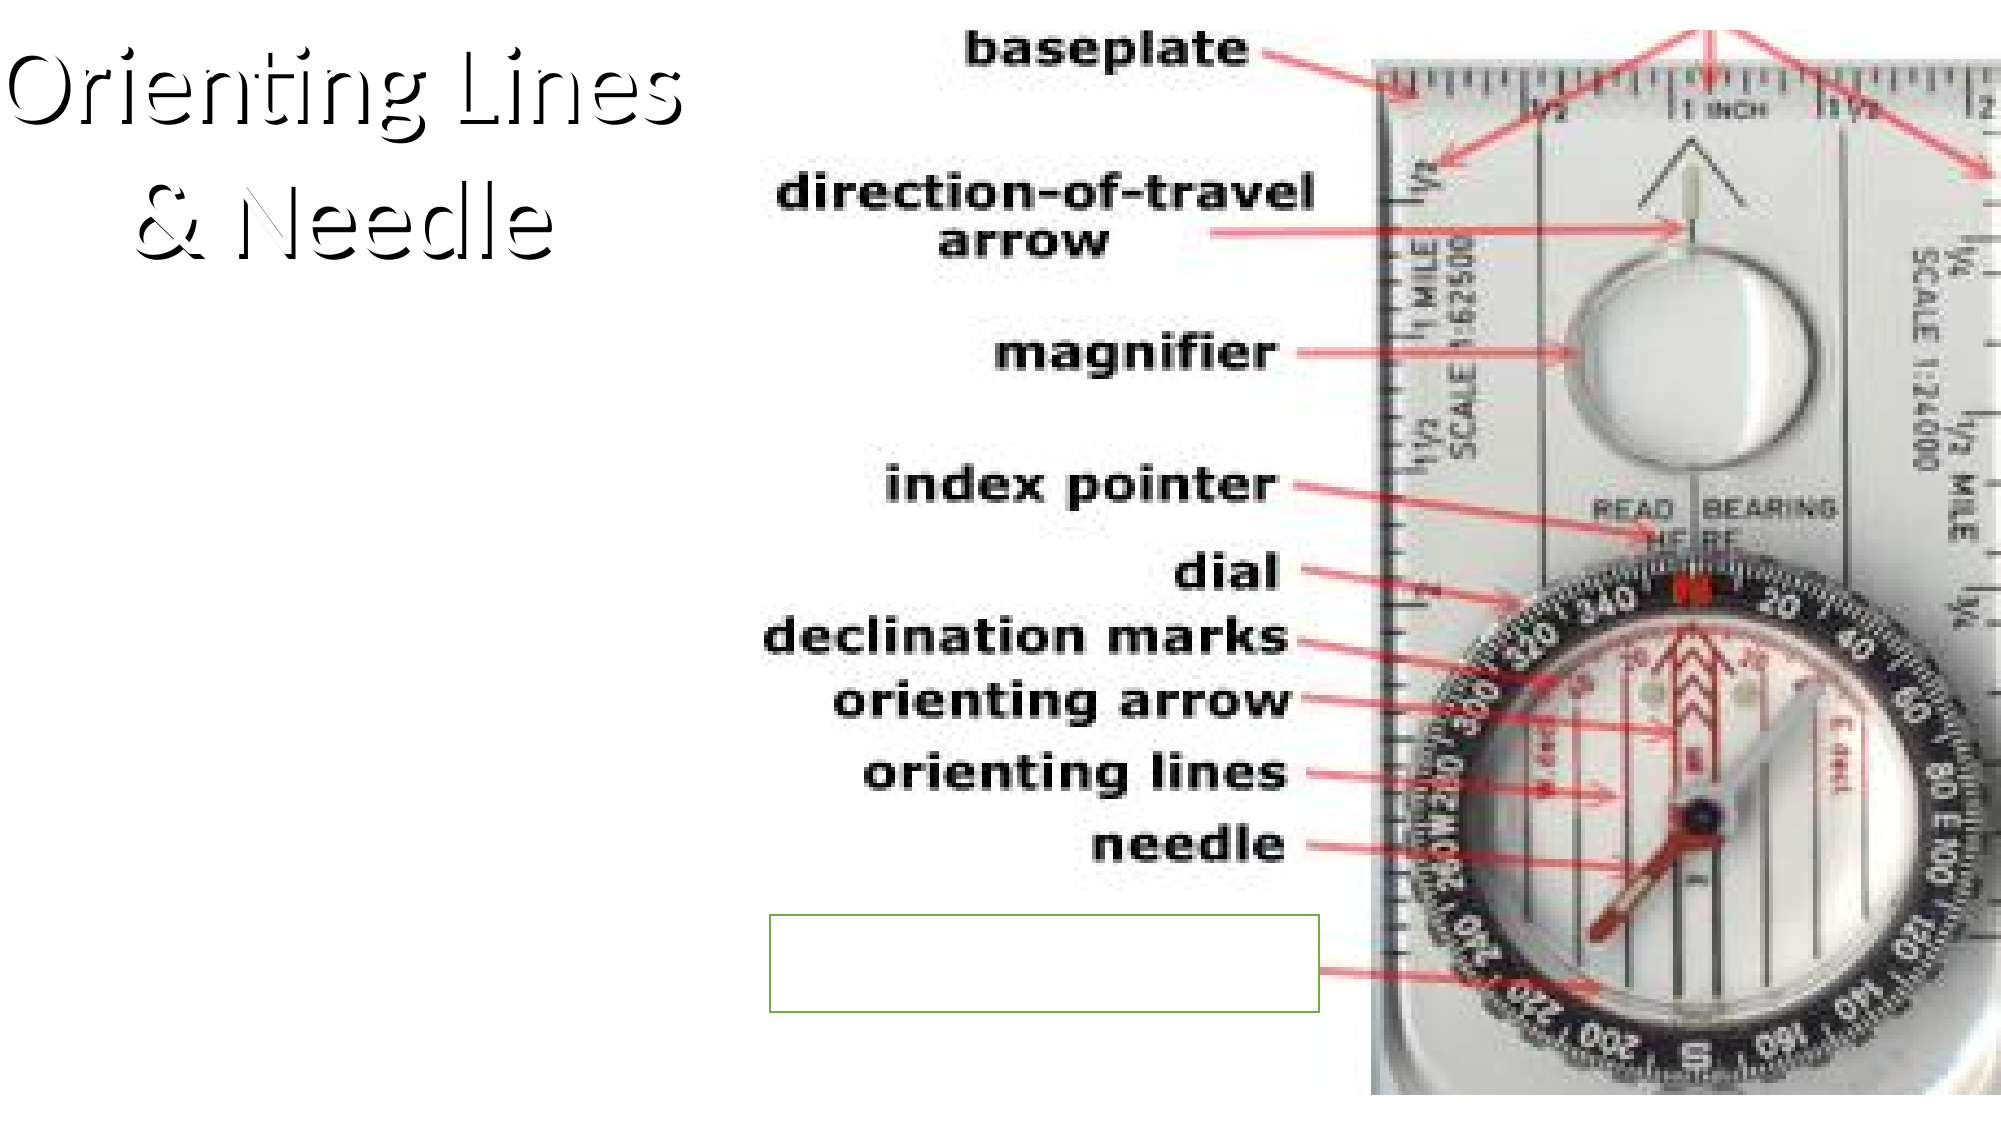

Orienting Lines
& Needle
Series of parallel lines marked on the floor of the housing and on the base plate
Magnetized piece of metal that has one end painted red to indicate North. It sits on a fine point that is nearly frictionless, so it rotates freely when the compass is held fairly level and steady